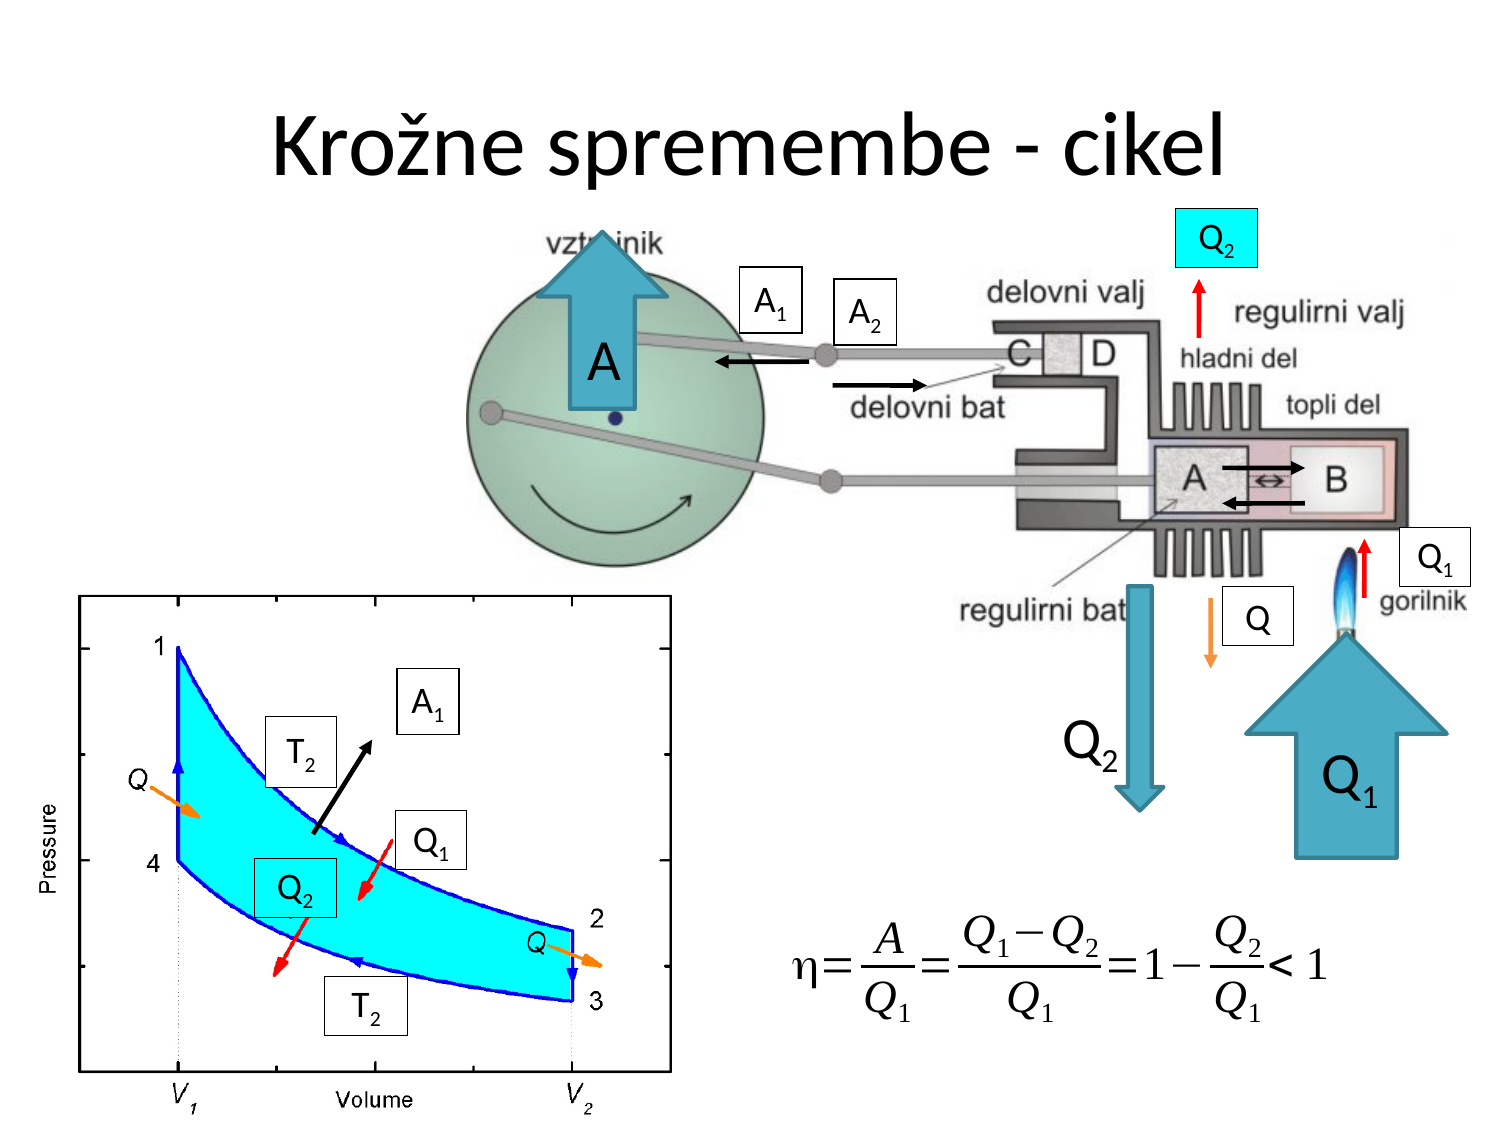

# Krožne spremembe - cikel
Q2
A1
A2
A
Q1
Q
A1
Q2
T2
Q1
Q1
Q2
T2